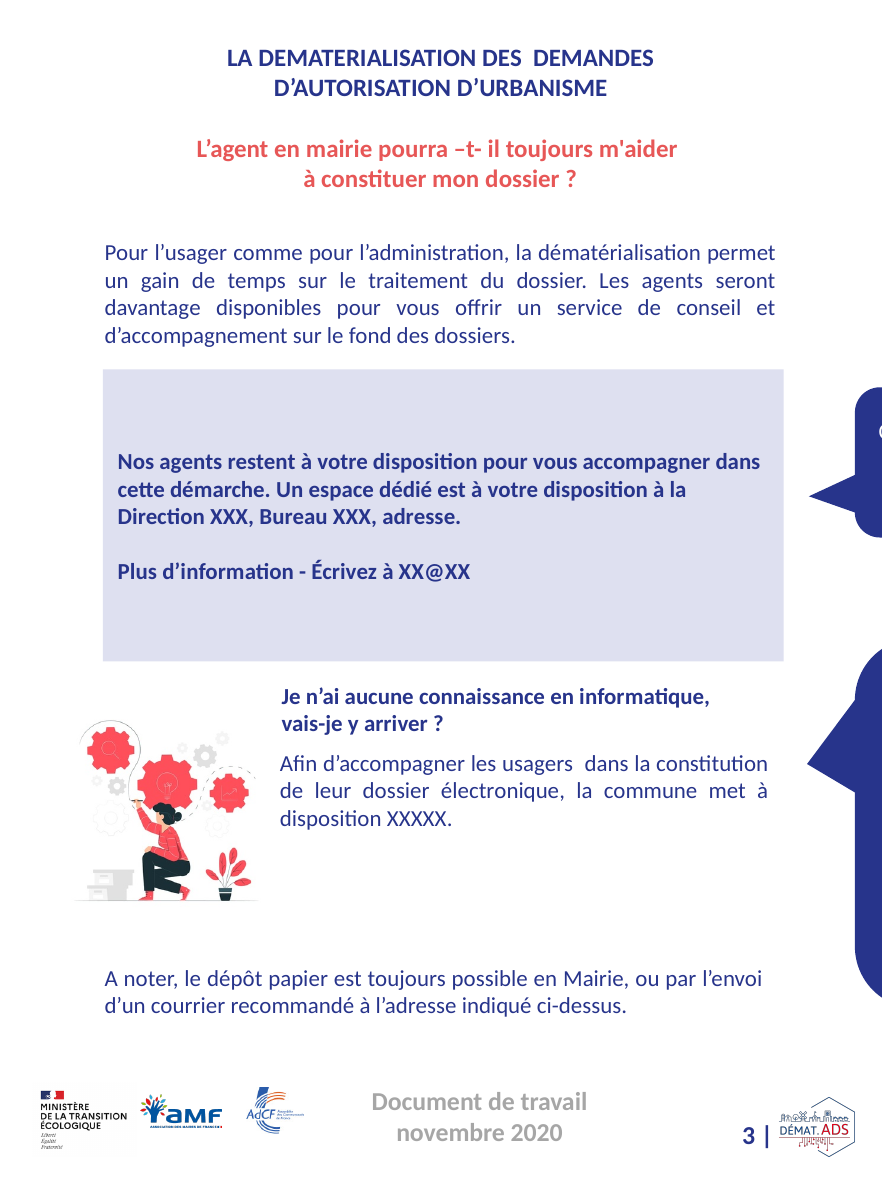

LA DEMATERIALISATION DES DEMANDES D’AUTORISATION D’URBANISME
L’agent en mairie pourra –t- il toujours m'aider
à constituer mon dossier ?
Pour l’usager comme pour l’administration, la dématérialisation permet un gain de temps sur le traitement du dossier. Les agents seront davantage disponibles pour vous offrir un service de conseil et d’accompagnement sur le fond des dossiers.
Nos agents restent à votre disposition pour vous accompagner dans cette démarche. Un espace dédié est à votre disposition à la Direction XXX, Bureau XXX, adresse.
Plus d’information - Écrivez à XX@XX
Cet encart est à personnaliser avec le nom et adresse de l’espace dédié à disposition des pétitionnaire.
Ce paragraphe est à personnaliser en fonction des modalités d’aide mise en place par la communauté. Par exemple, si c’est votre cas vous pouvez écrire
« la commune met à disposition un poste informatique au sein des murs de la mairie. Par ailleurs, un accompagnement au téléservice sera à votre disposition au Guichet Unique. »
Je n’ai aucune connaissance en informatique, vais-je y arriver ?
Afin d’accompagner les usagers dans la constitution de leur dossier électronique, la commune met à disposition XXXXX.
A noter, le dépôt papier est toujours possible en Mairie, ou par l’envoi d’un courrier recommandé à l’adresse indiqué ci-dessus.
3 |